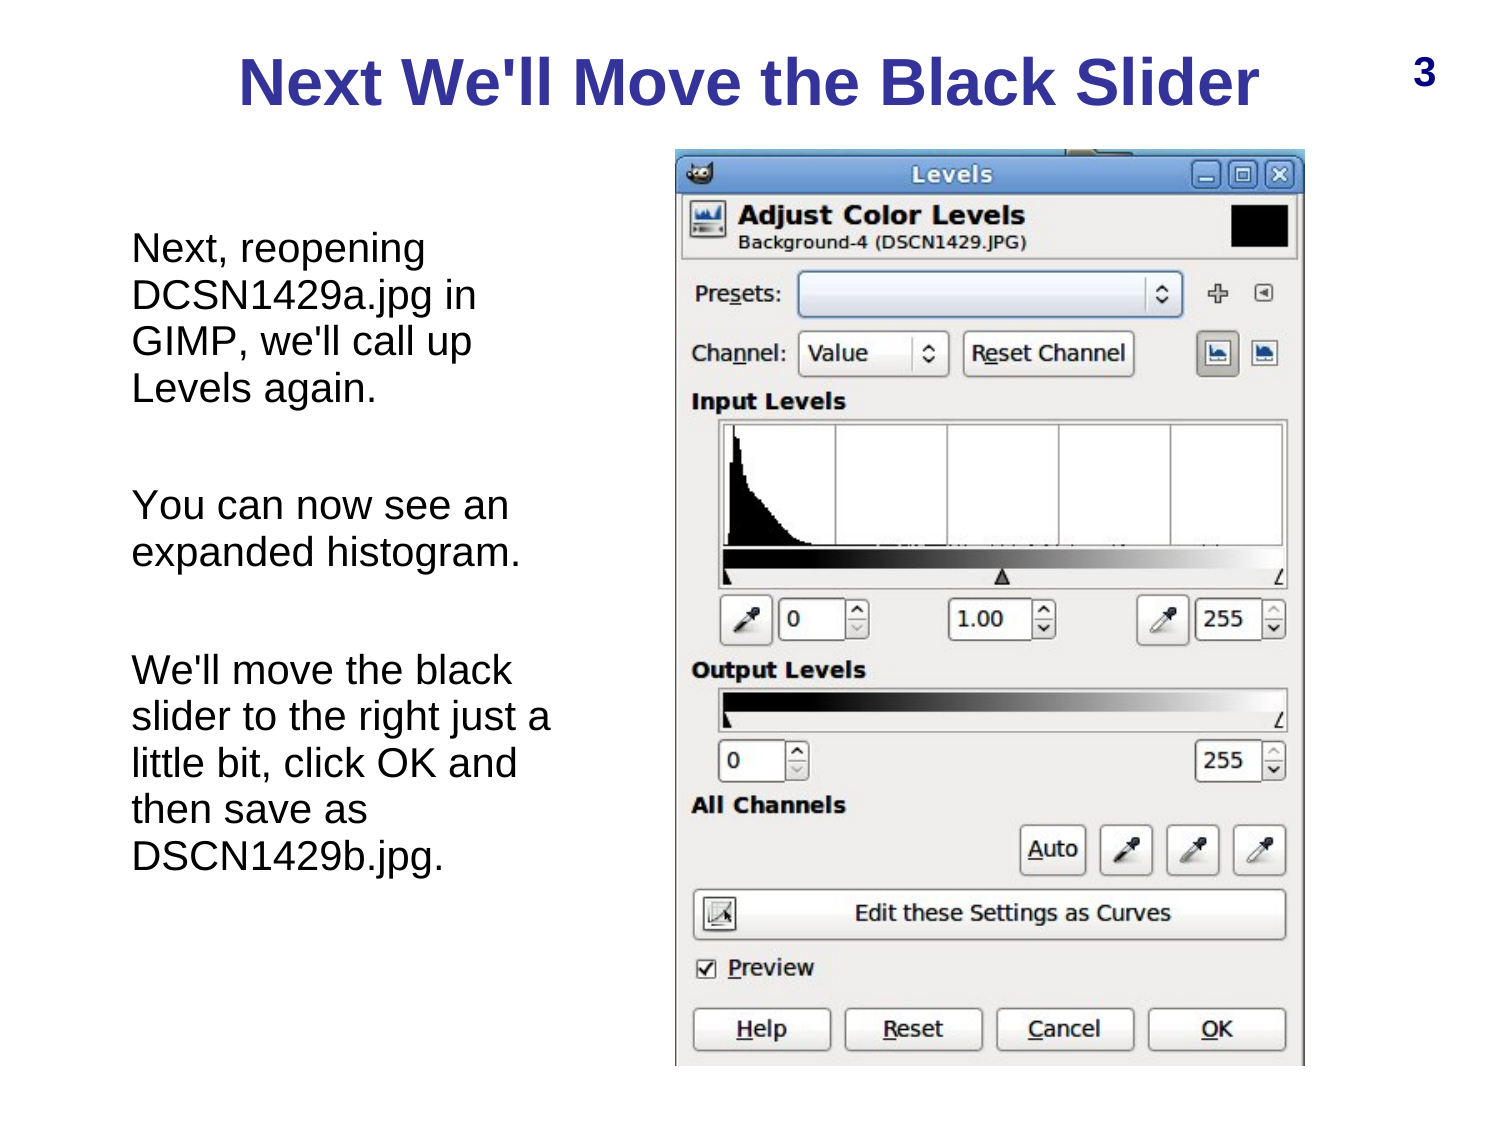

3
# Next We'll Move the Black Slider
Next, reopening DCSN1429a.jpg in GIMP, we'll call up Levels again.
You can now see an expanded histogram.
We'll move the black slider to the right just a little bit, click OK and then save as DSCN1429b.jpg.